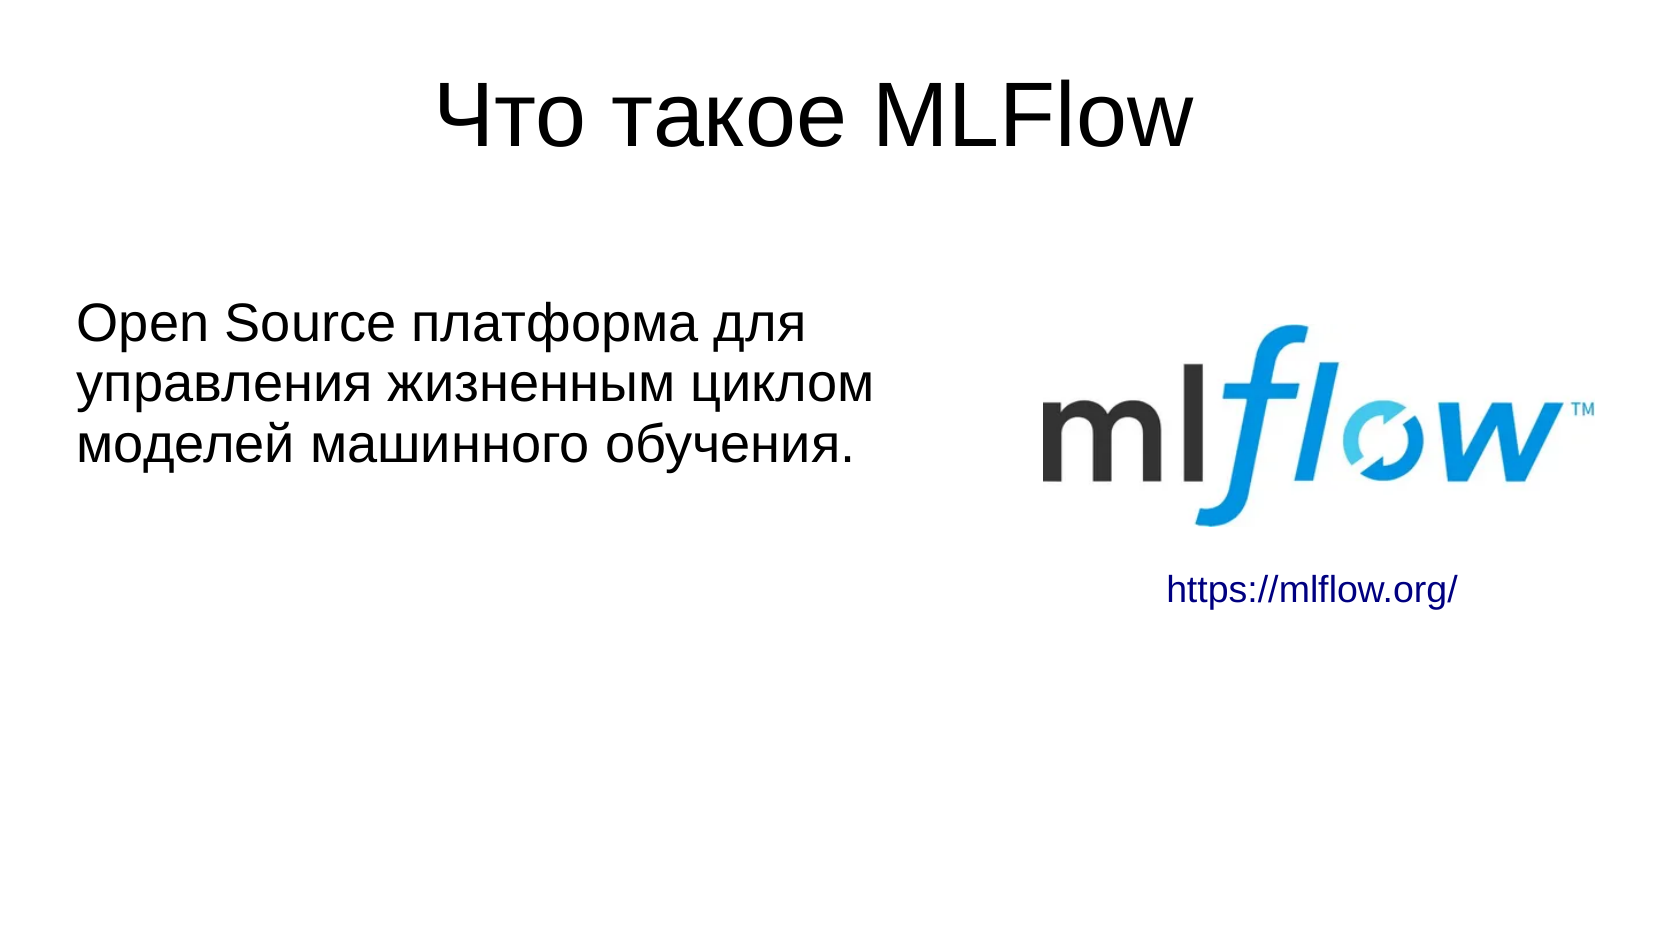

# Что такое MLFlow
Open Source платформа для управления жизненным циклом моделей машинного обучения.
https://mlflow.org/